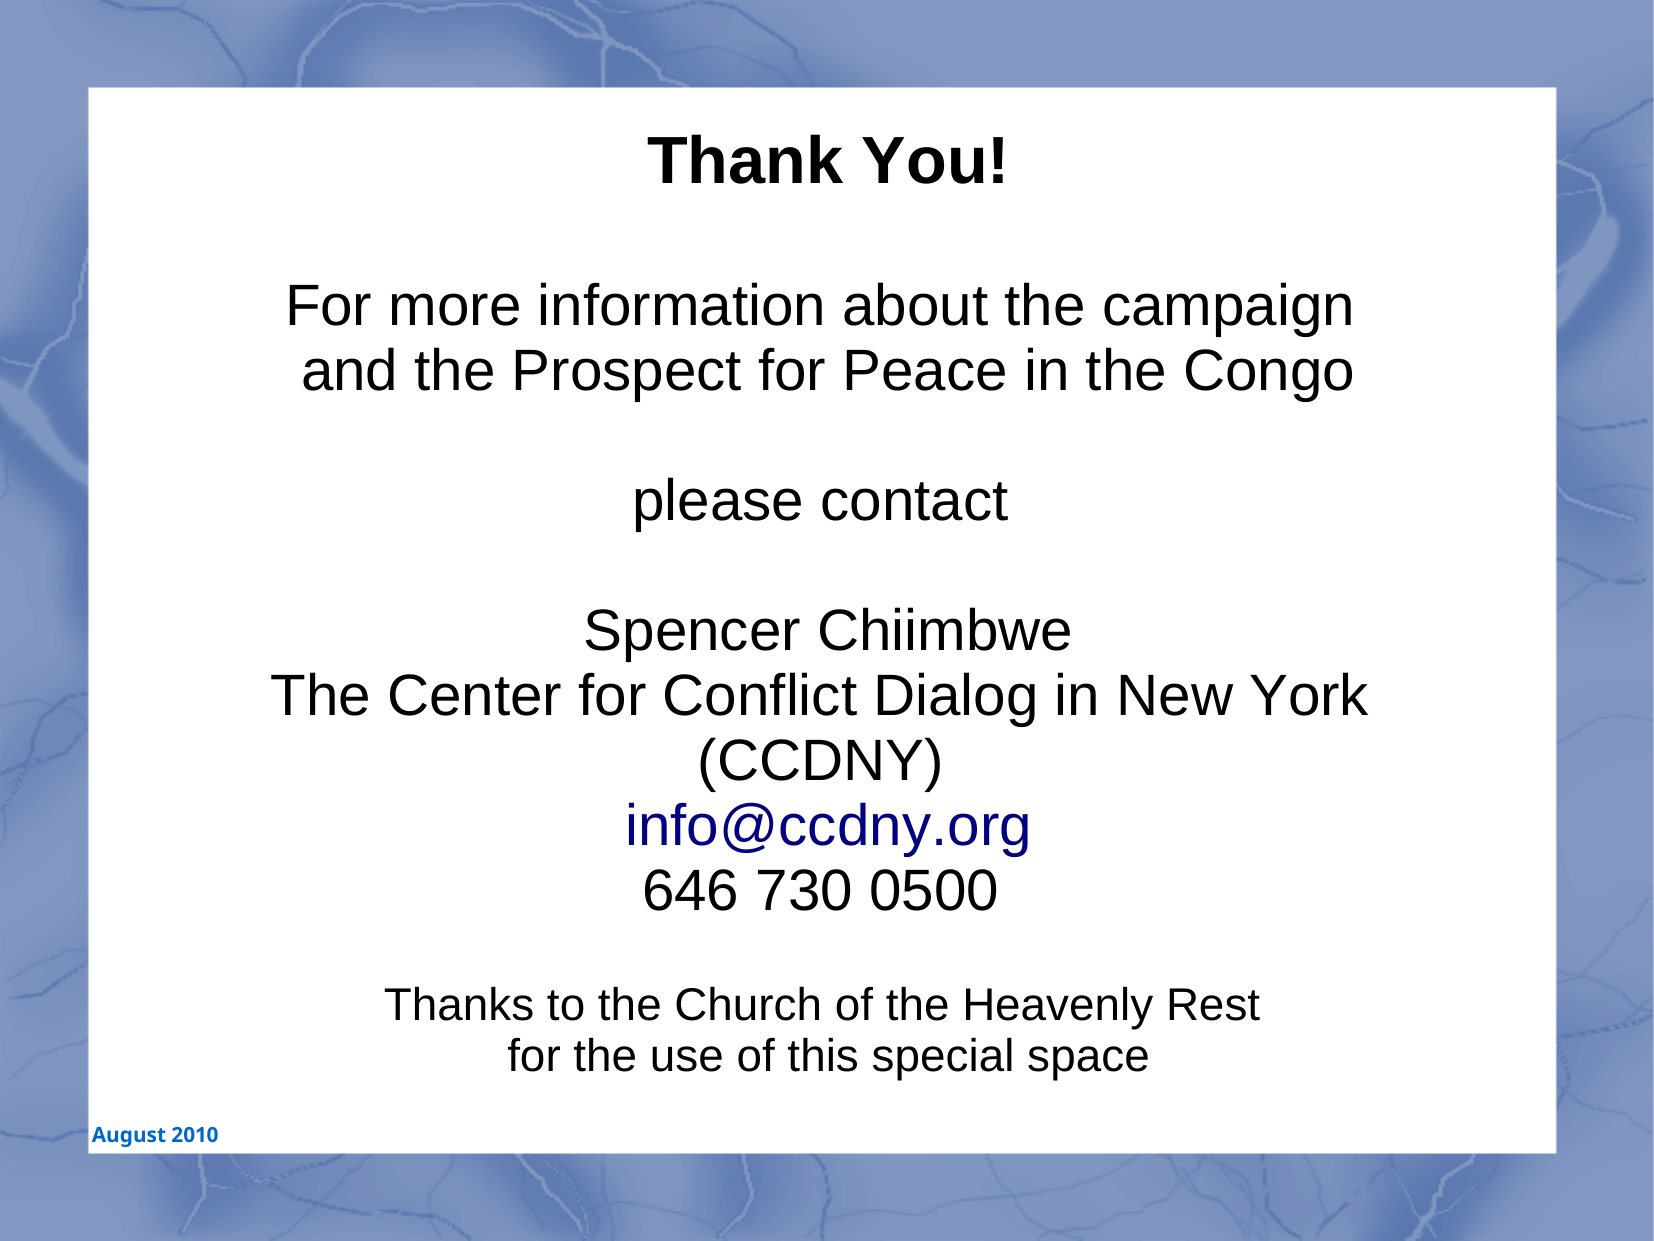

# Thank You!
For more information about the campaign
and the Prospect for Peace in the Congo
please contact
Spencer Chiimbwe
The Center for Conflict Dialog in New York
(CCDNY)
info@ccdny.org
646 730 0500
Thanks to the Church of the Heavenly Rest
for the use of this special space
August 2010